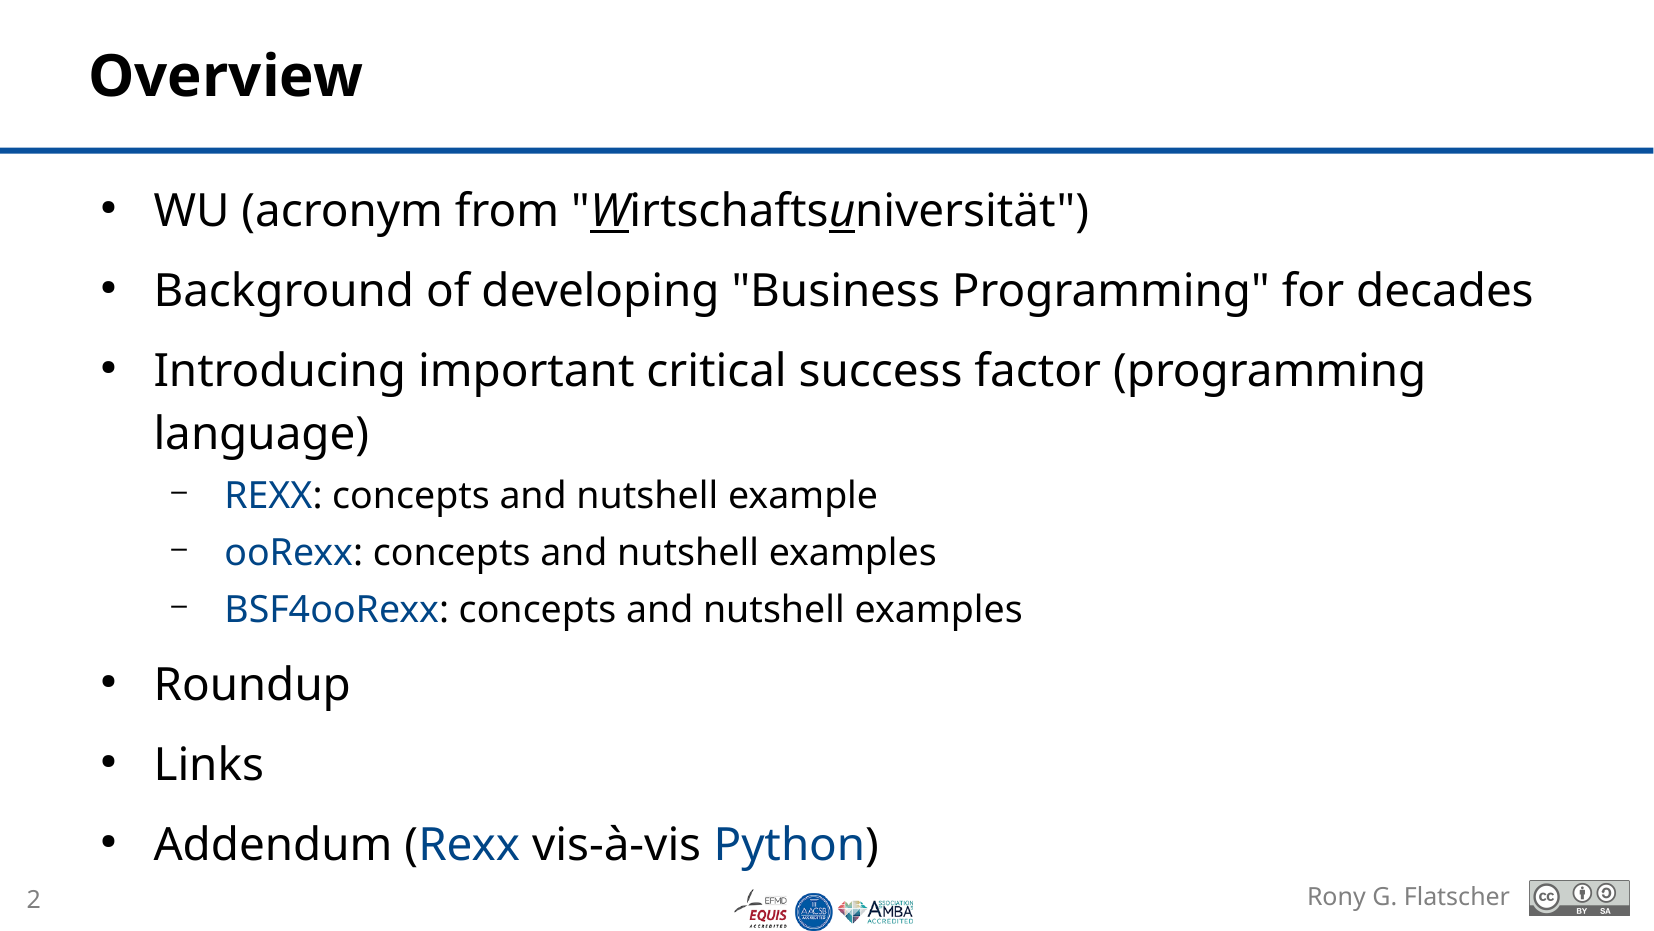

# Overview
WU (acronym from "Wirtschaftsuniversität")
Background of developing "Business Programming" for decades
Introducing important critical success factor (programming language)
REXX: concepts and nutshell example
ooRexx: concepts and nutshell examples
BSF4ooRexx: concepts and nutshell examples
Roundup
Links
Addendum (Rexx vis-à-vis Python)